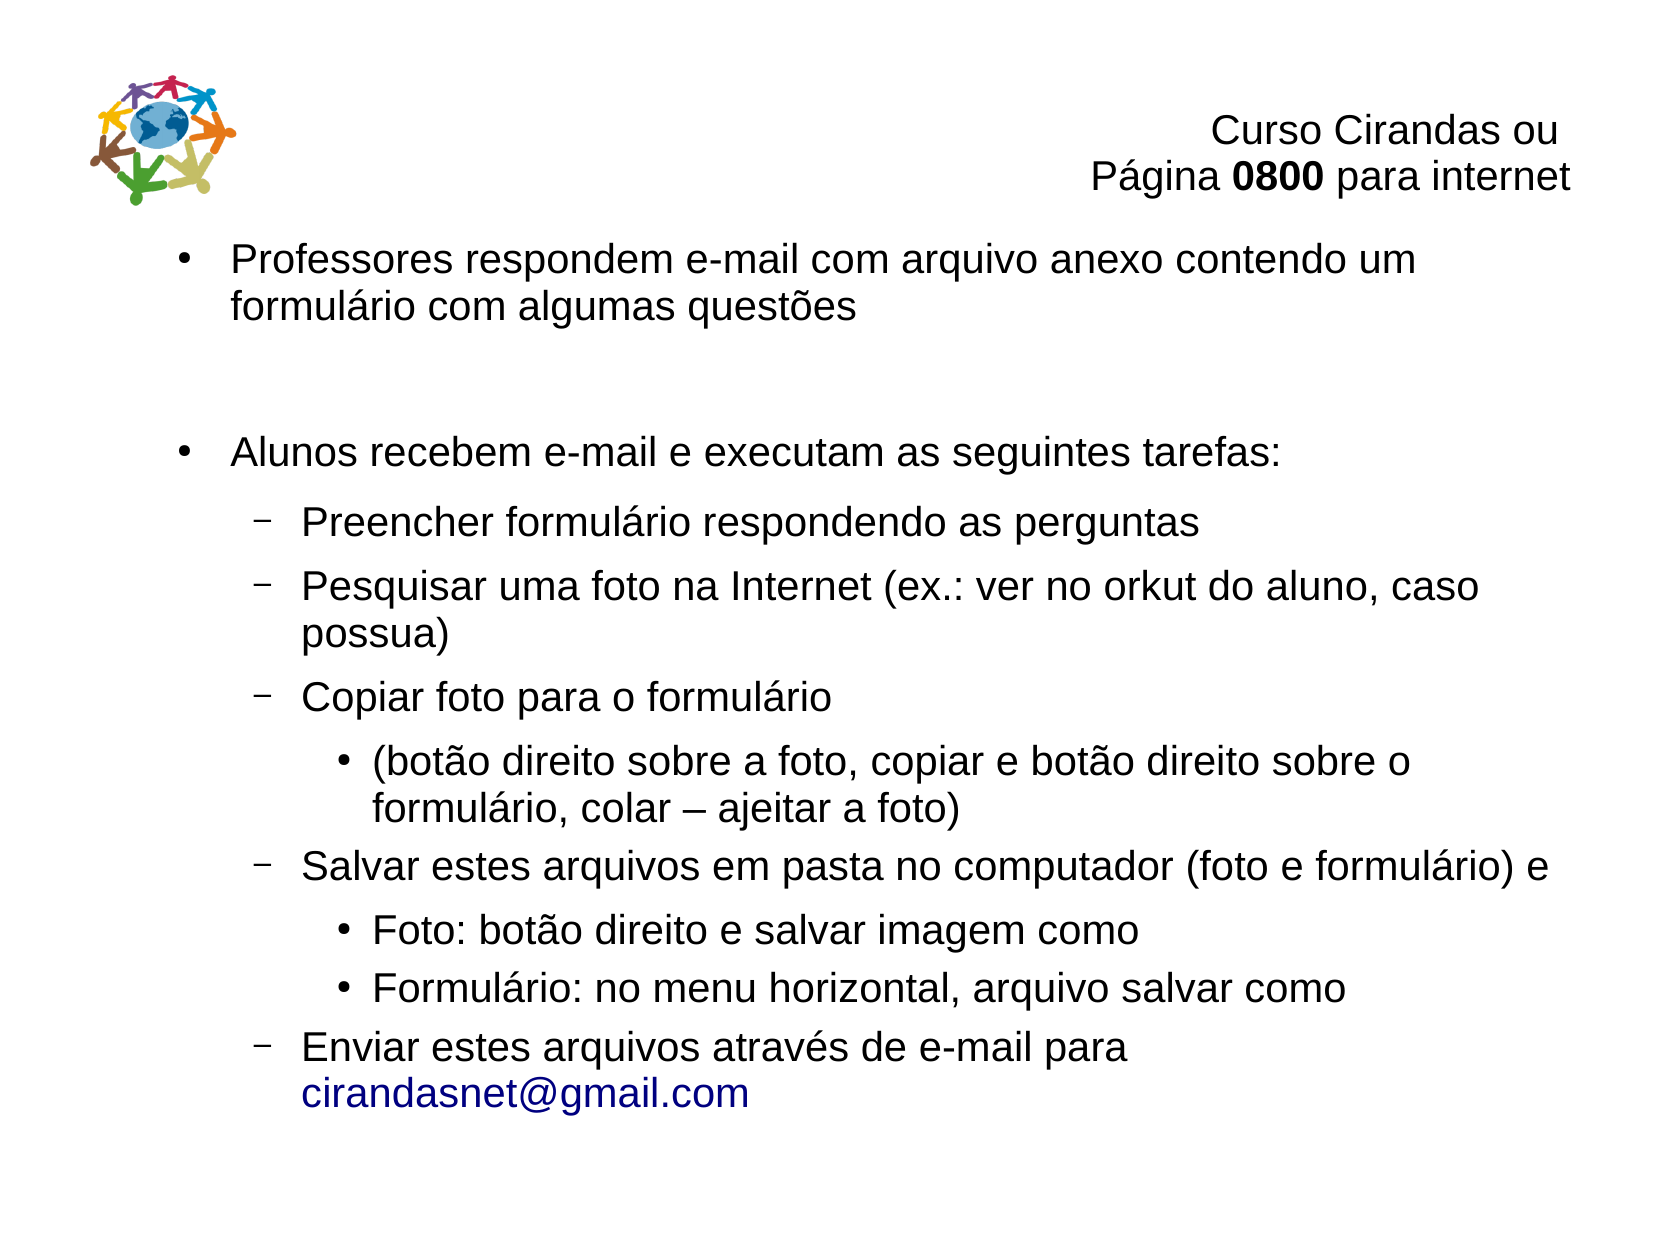

# Curso Cirandas ou Página 0800 para internet
Professores respondem e-mail com arquivo anexo contendo um formulário com algumas questões
Alunos recebem e-mail e executam as seguintes tarefas:
Preencher formulário respondendo as perguntas
Pesquisar uma foto na Internet (ex.: ver no orkut do aluno, caso possua)
Copiar foto para o formulário
(botão direito sobre a foto, copiar e botão direito sobre o formulário, colar – ajeitar a foto)
Salvar estes arquivos em pasta no computador (foto e formulário) e
Foto: botão direito e salvar imagem como
Formulário: no menu horizontal, arquivo salvar como
Enviar estes arquivos através de e-mail para cirandasnet@gmail.com